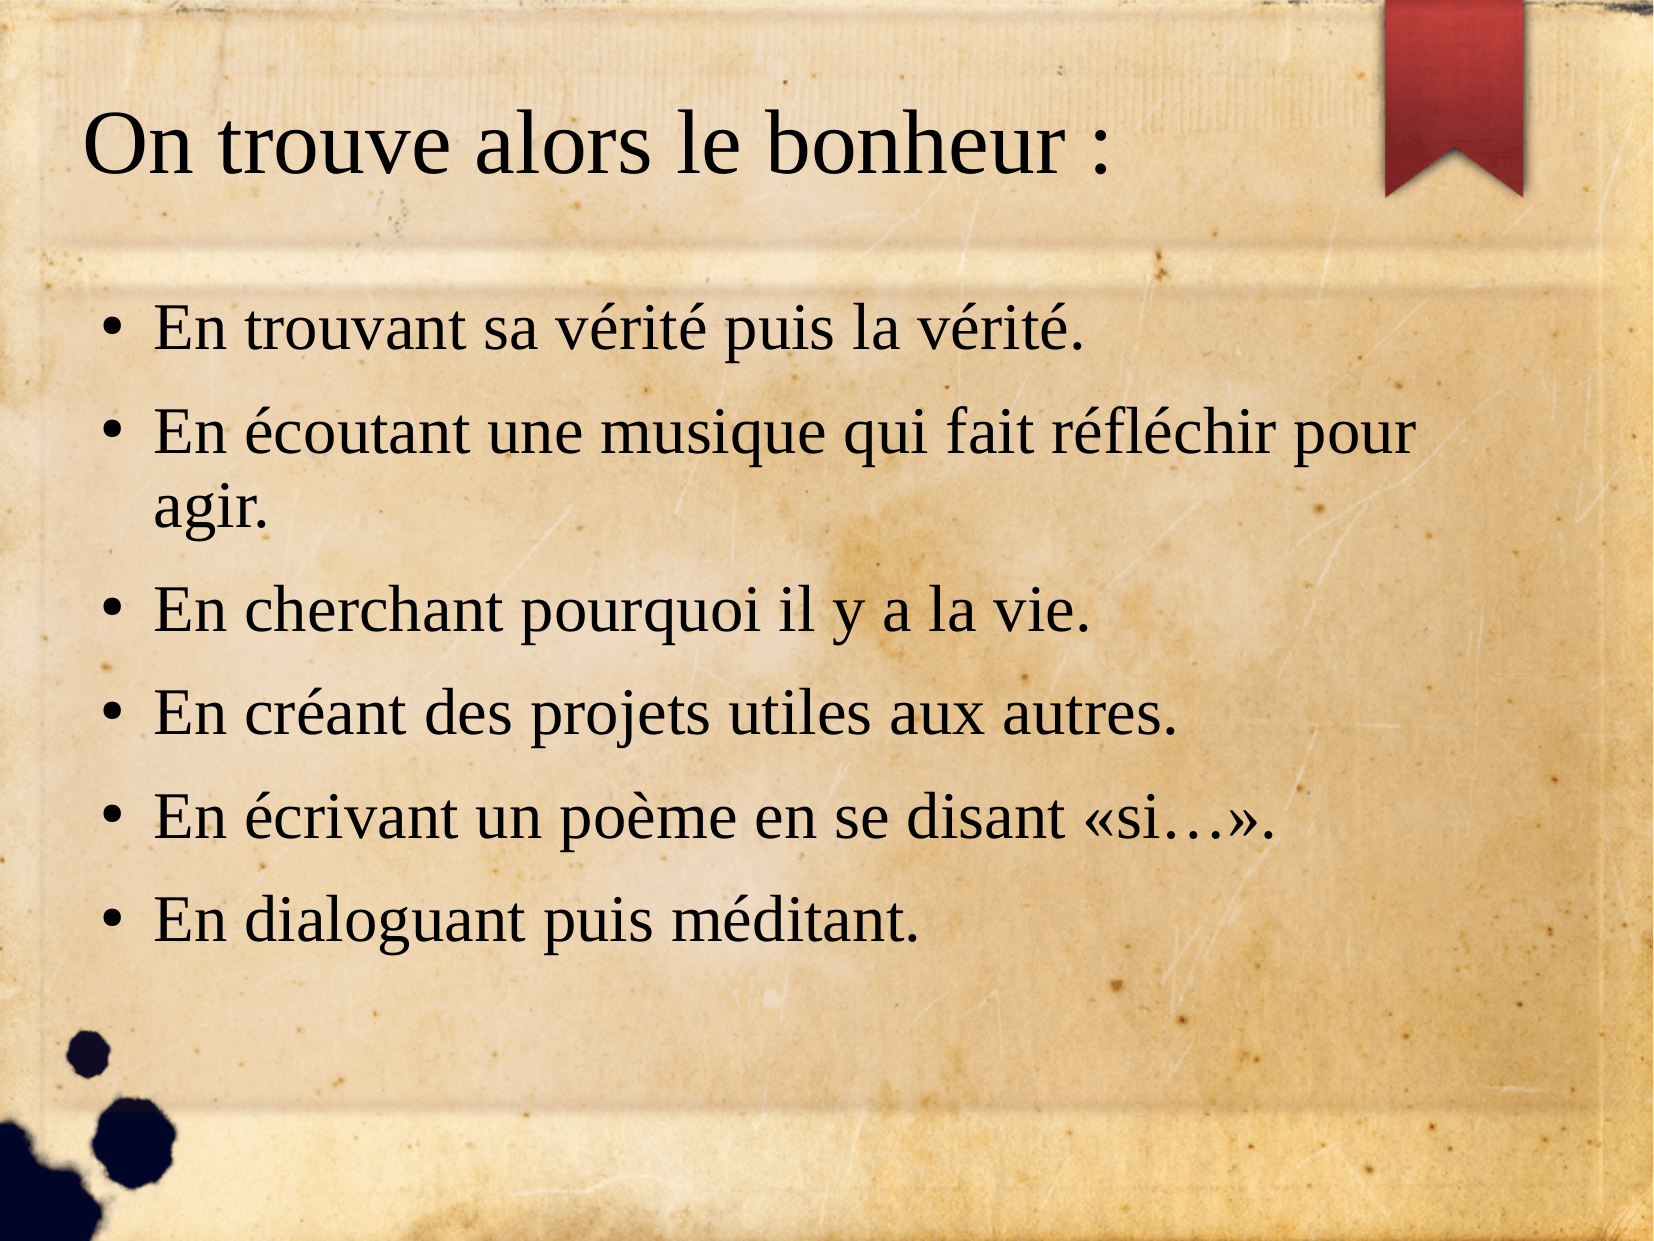

# On trouve alors le bonheur :
En trouvant sa vérité puis la vérité.
En écoutant une musique qui fait réfléchir pour agir.
En cherchant pourquoi il y a la vie.
En créant des projets utiles aux autres.
En écrivant un poème en se disant «si…».
En dialoguant puis méditant.